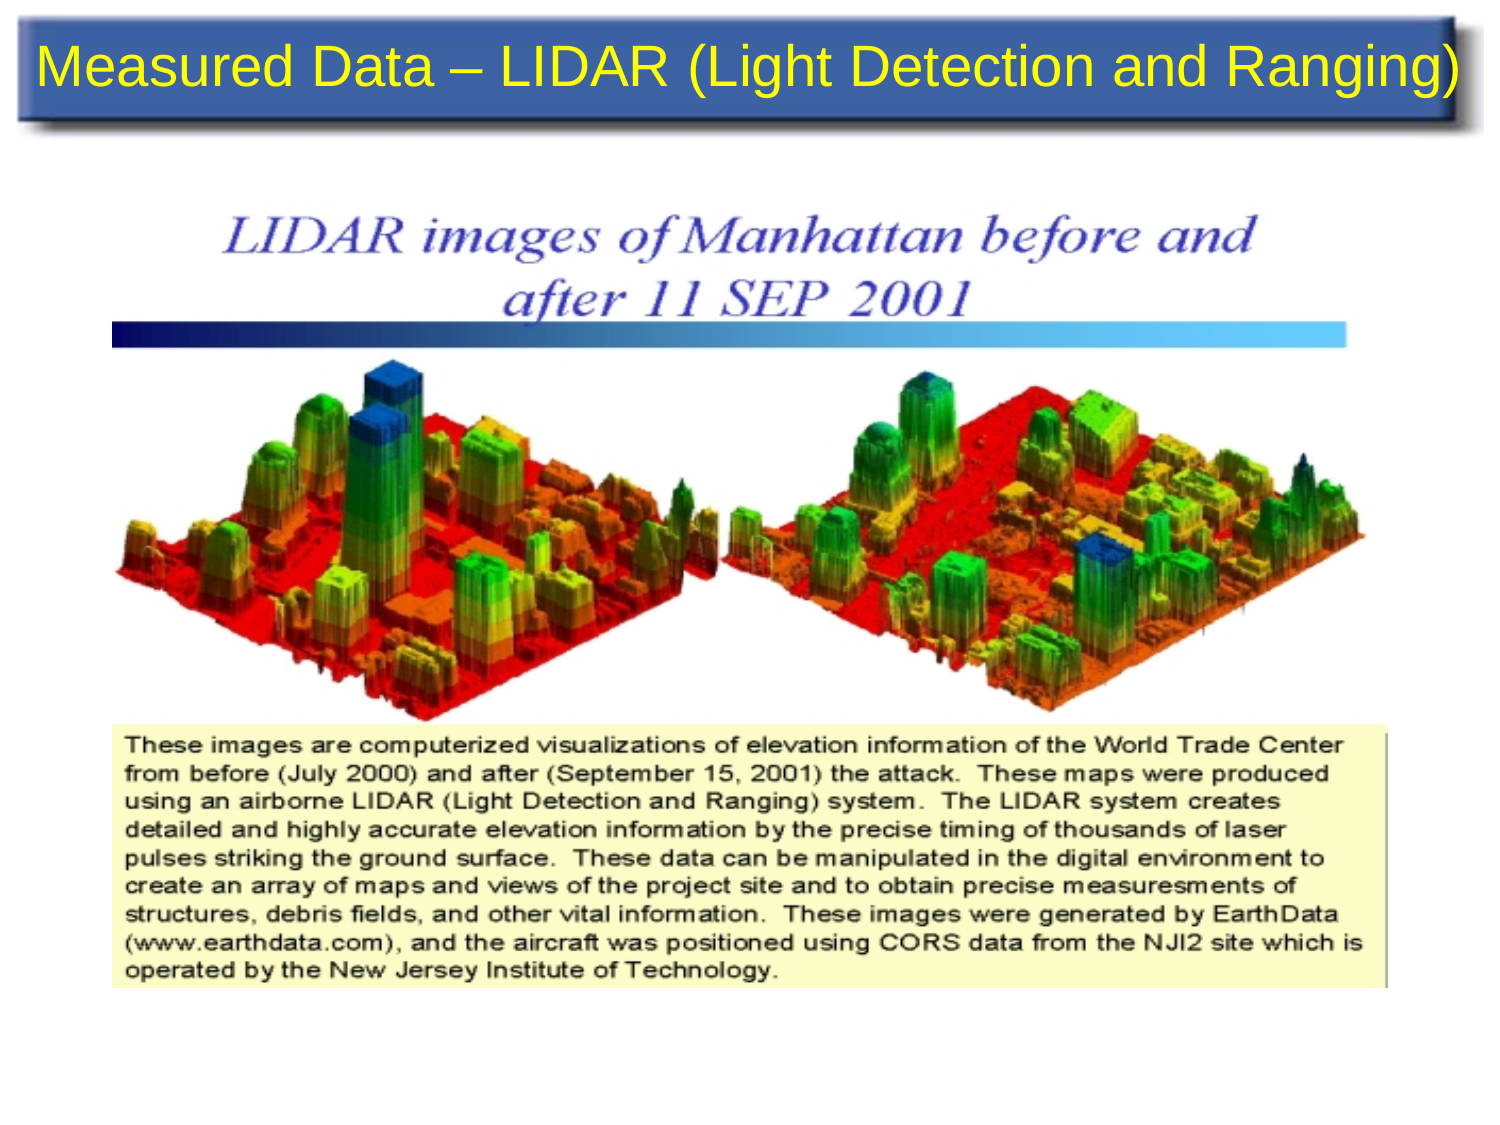

# Measured Data – LIDAR (Light Detection and Ranging)